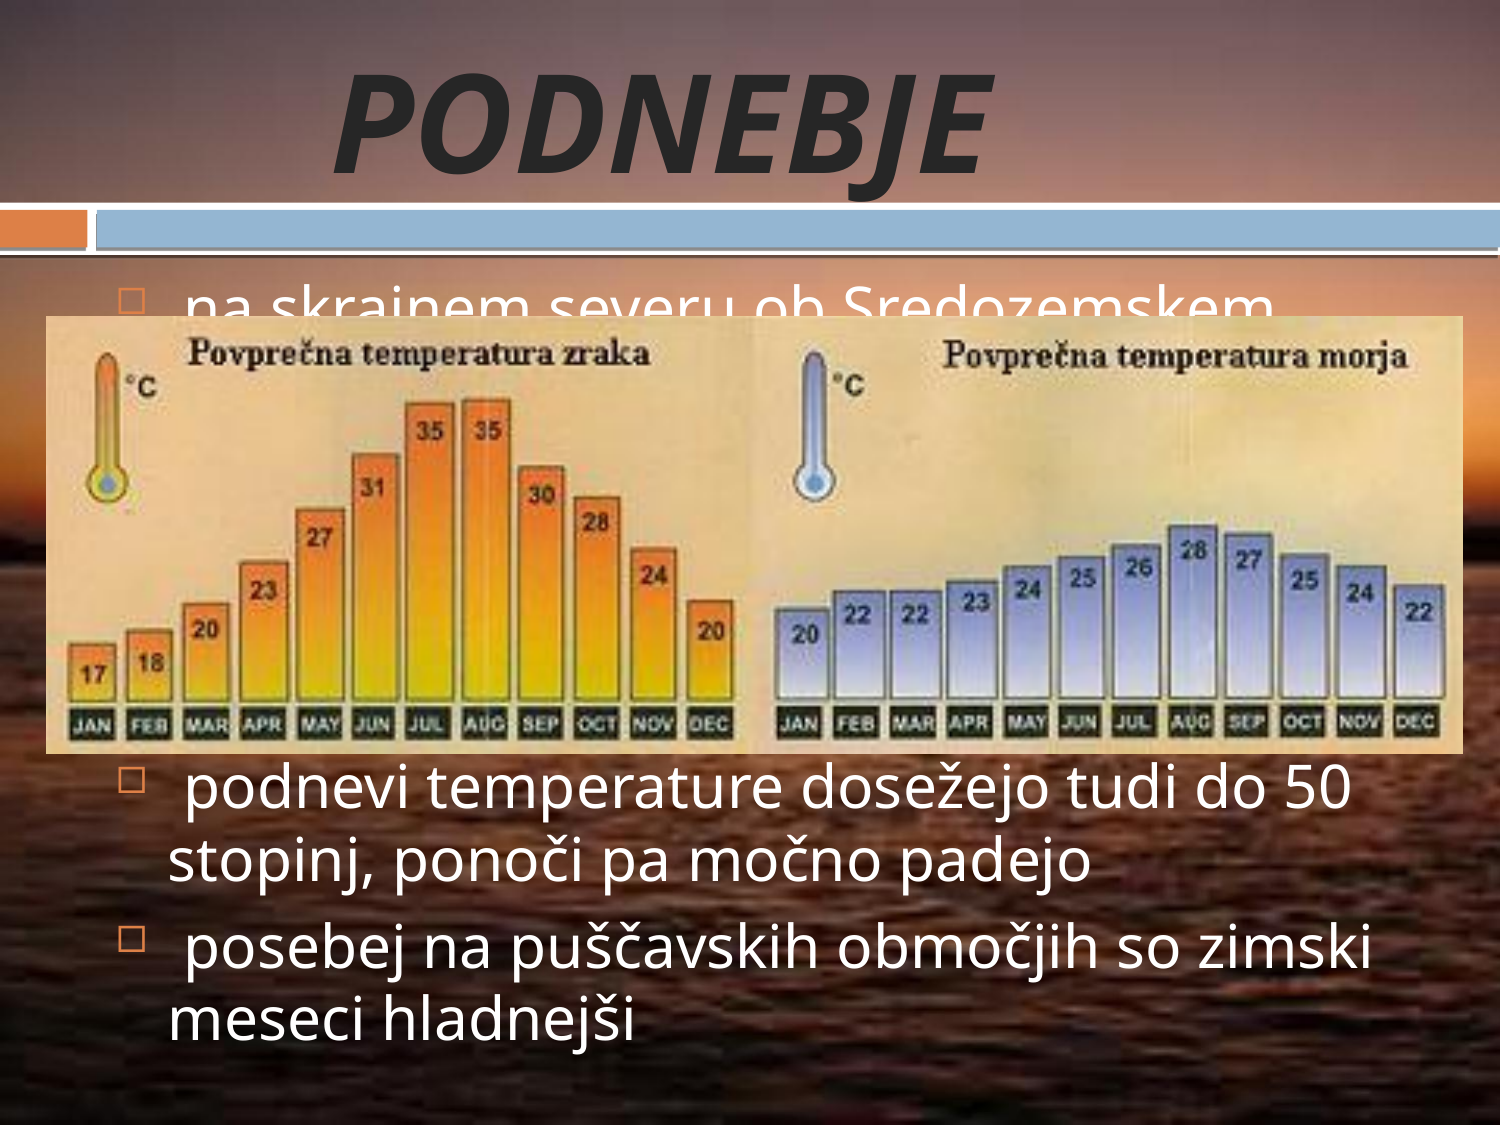

# PODNEBJE
 na skrajnem severu ob Sredozemskem morju-Sredozemsko podnebje
 v notranjosti in južnih delih- puščavsko podnebje
 skrajno vroče in suho obdobje traja od maja do oktobra
 podnevi temperature dosežejo tudi do 50 stopinj, ponoči pa močno padejo
 posebej na puščavskih območjih so zimski meseci hladnejši